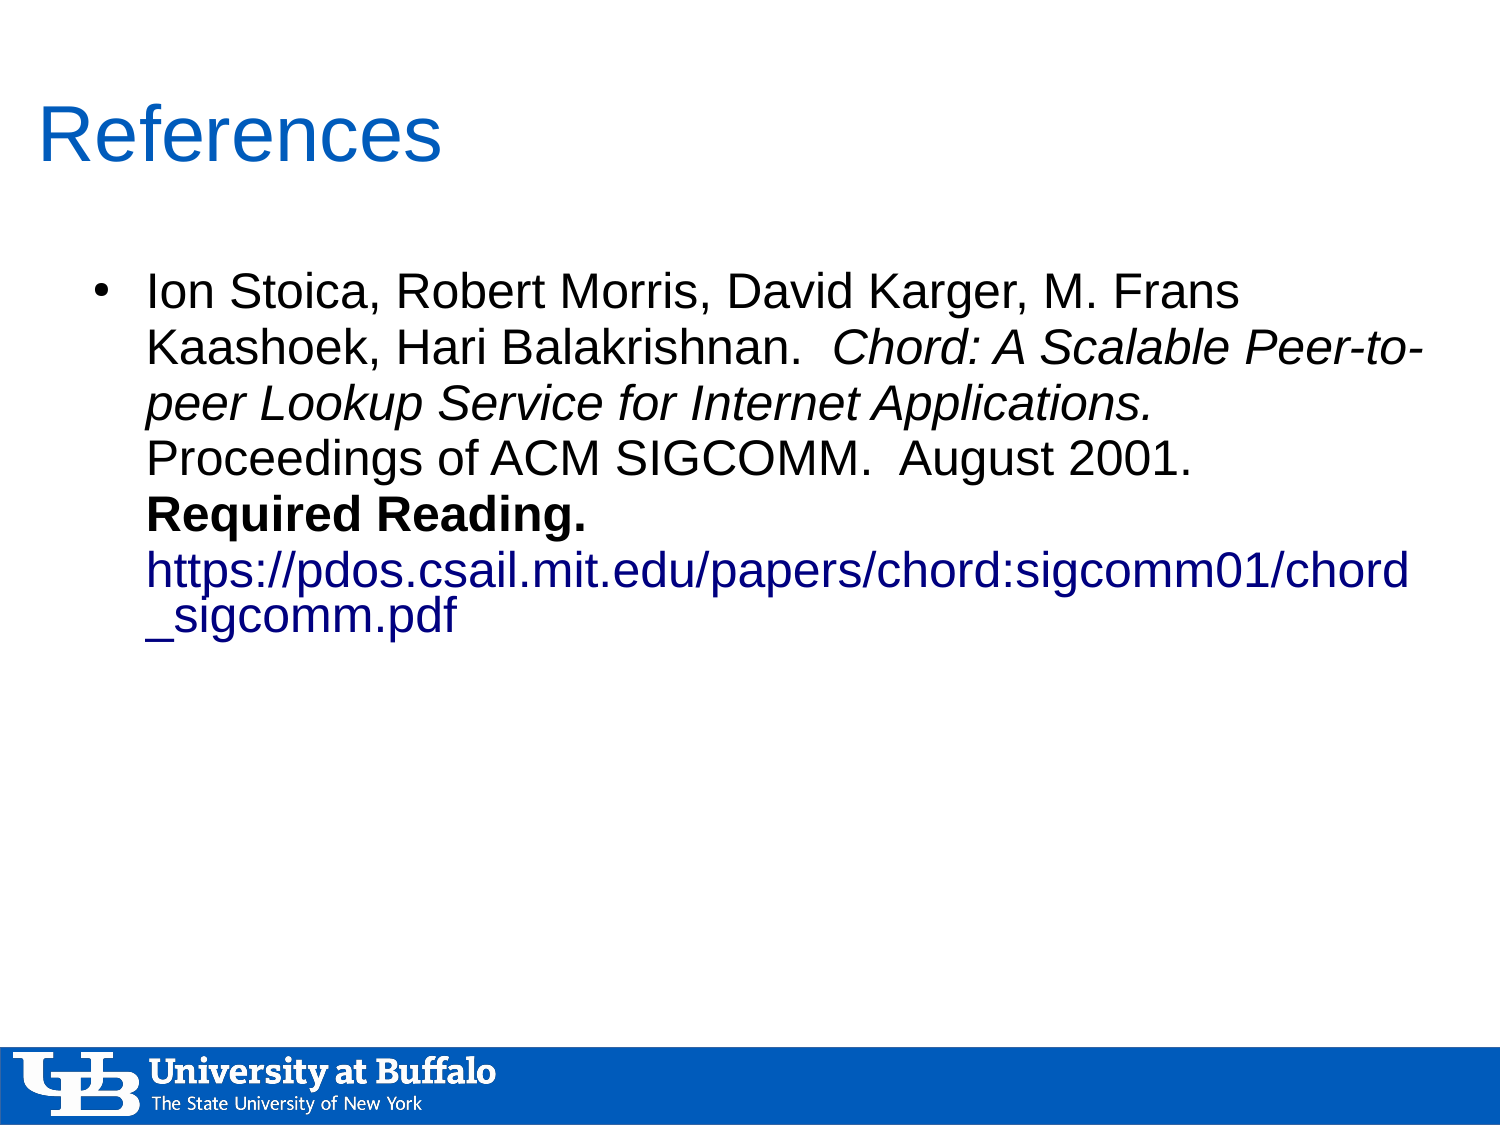

# References
Ion Stoica, Robert Morris, David Karger, M. Frans Kaashoek, Hari Balakrishnan. Chord: A Scalable Peer-to-peer Lookup Service for Internet Applications. Proceedings of ACM SIGCOMM. August 2001. Required Reading.
https://pdos.csail.mit.edu/papers/chord:sigcomm01/chord_sigcomm.pdf